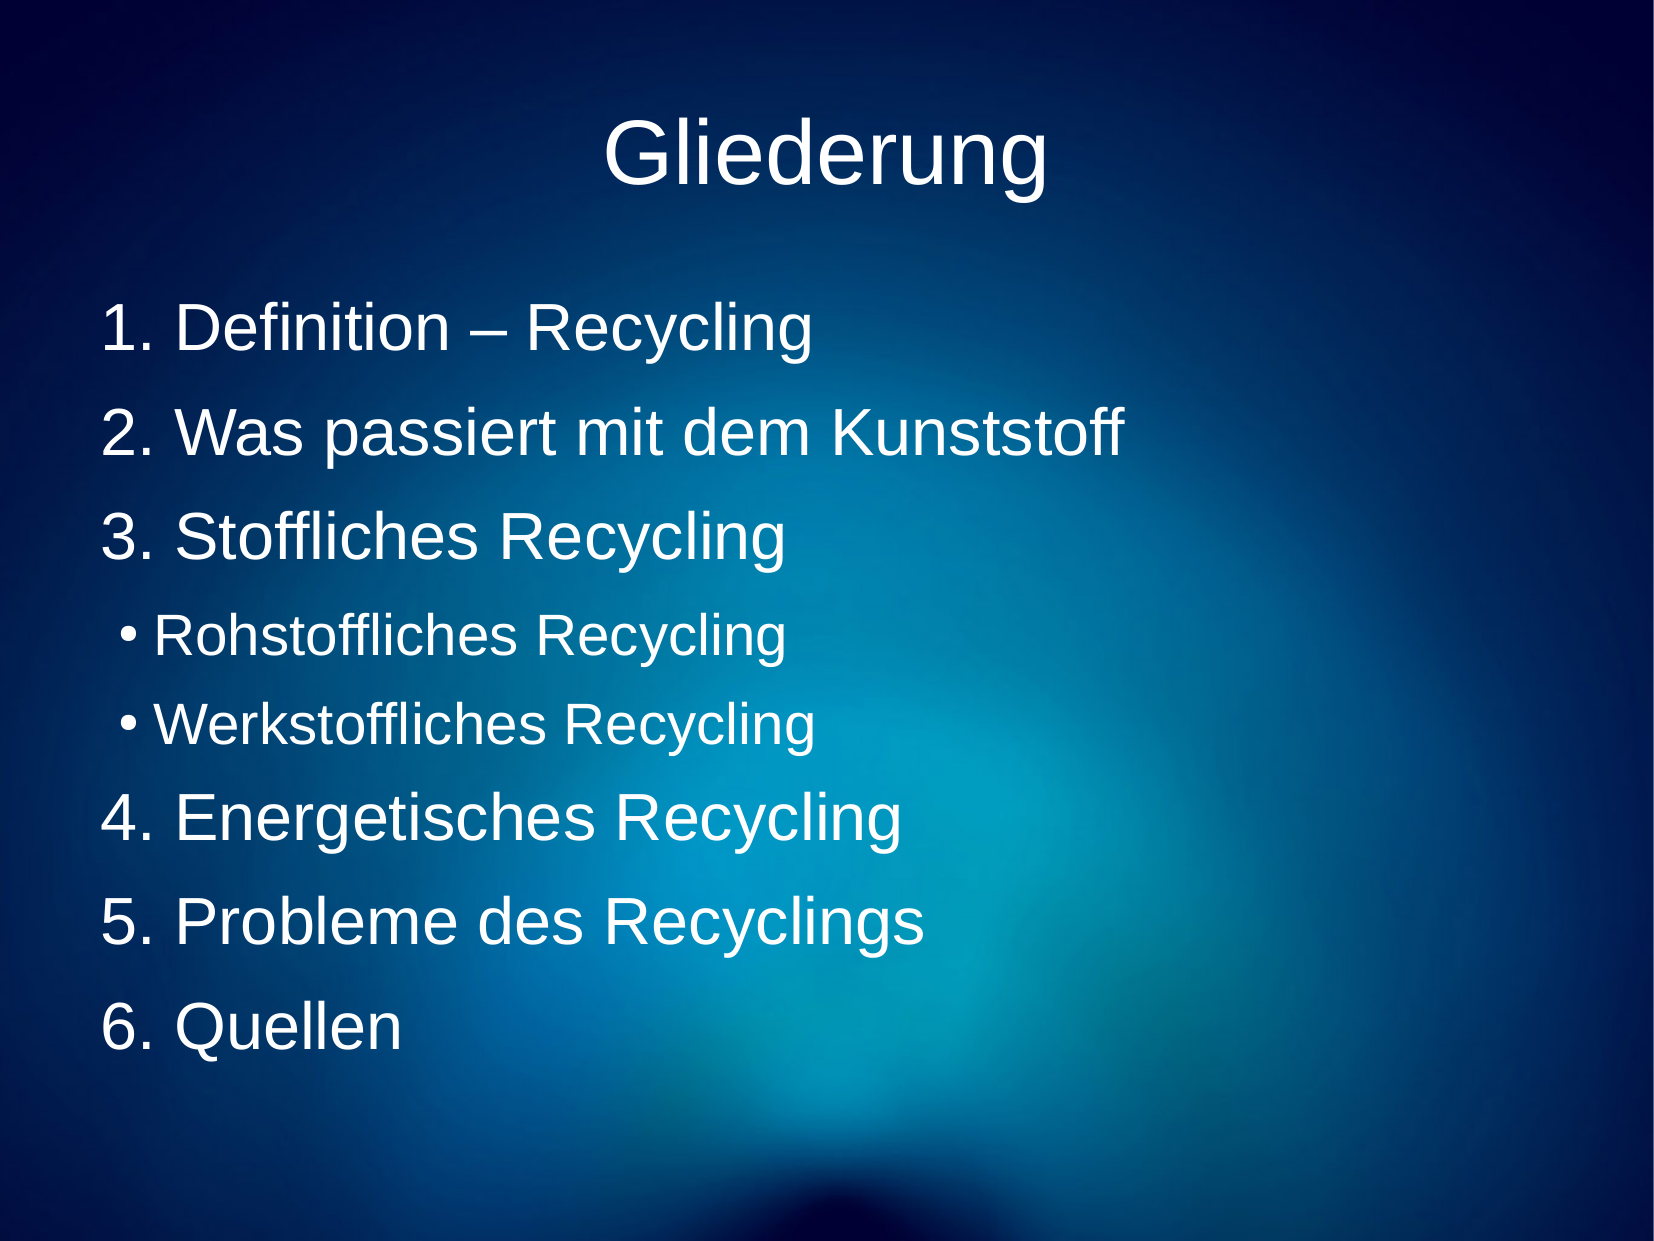

# Gliederung
 Definition – Recycling
 Was passiert mit dem Kunststoff
 Stoffliches Recycling
Rohstoffliches Recycling
Werkstoffliches Recycling
 Energetisches Recycling
 Probleme des Recyclings
 Quellen